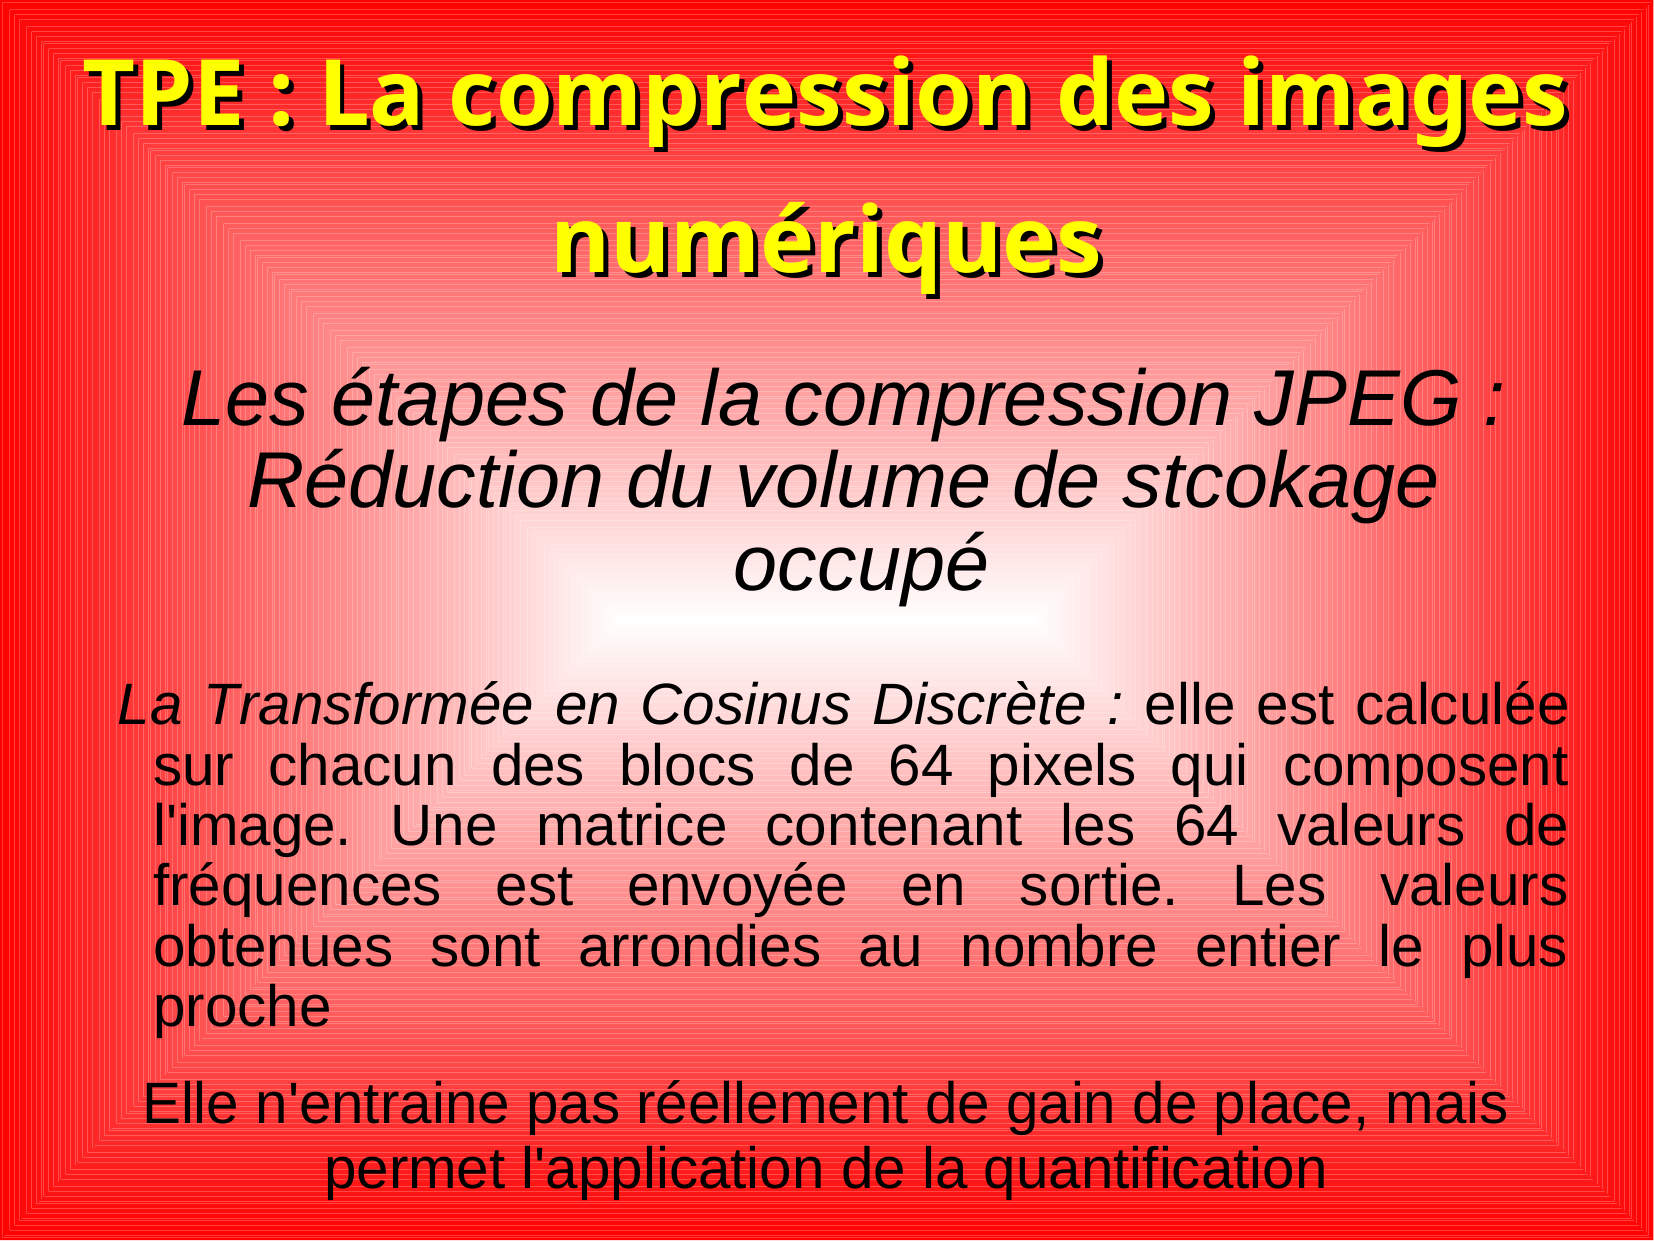

# TPE : La compression des images numériques
Les étapes de la compression JPEG :
Réduction du volume de stcokage occupé
La Transformée en Cosinus Discrète : elle est calculée sur chacun des blocs de 64 pixels qui composent l'image. Une matrice contenant les 64 valeurs de fréquences est envoyée en sortie. Les valeurs obtenues sont arrondies au nombre entier le plus proche
Elle n'entraine pas réellement de gain de place, mais permet l'application de la quantification